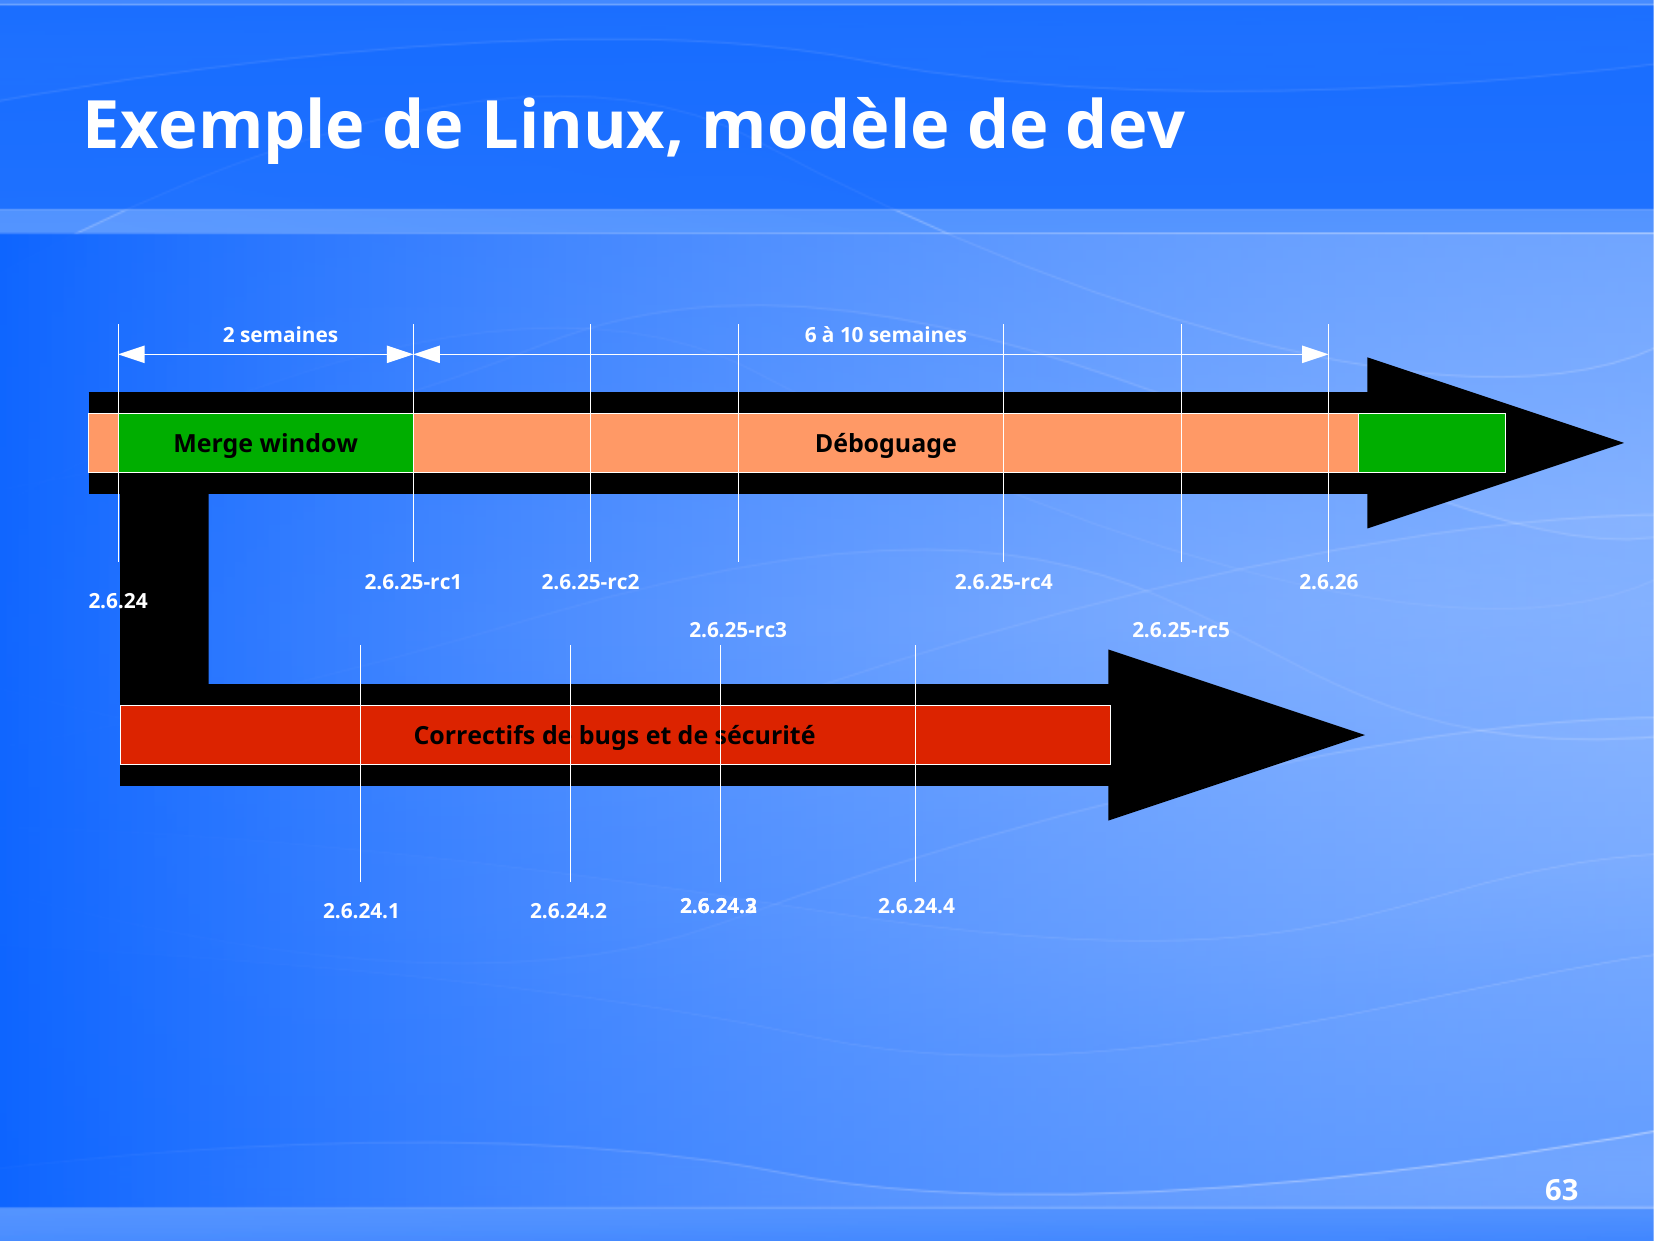

# Exemple de Linux, modèle de dev
6 à 10 semaines
2 semaines
Merge window
Déboguage
2.6.25-rc1
2.6.25-rc2
2.6.25-rc4
2.6.26
2.6.24
2.6.25-rc3
2.6.25-rc5
Correctifs de bugs et de sécurité
2.6.24.2
2.6.24.3
2.6.24.4
2.6.24.1
2.6.24.2
63